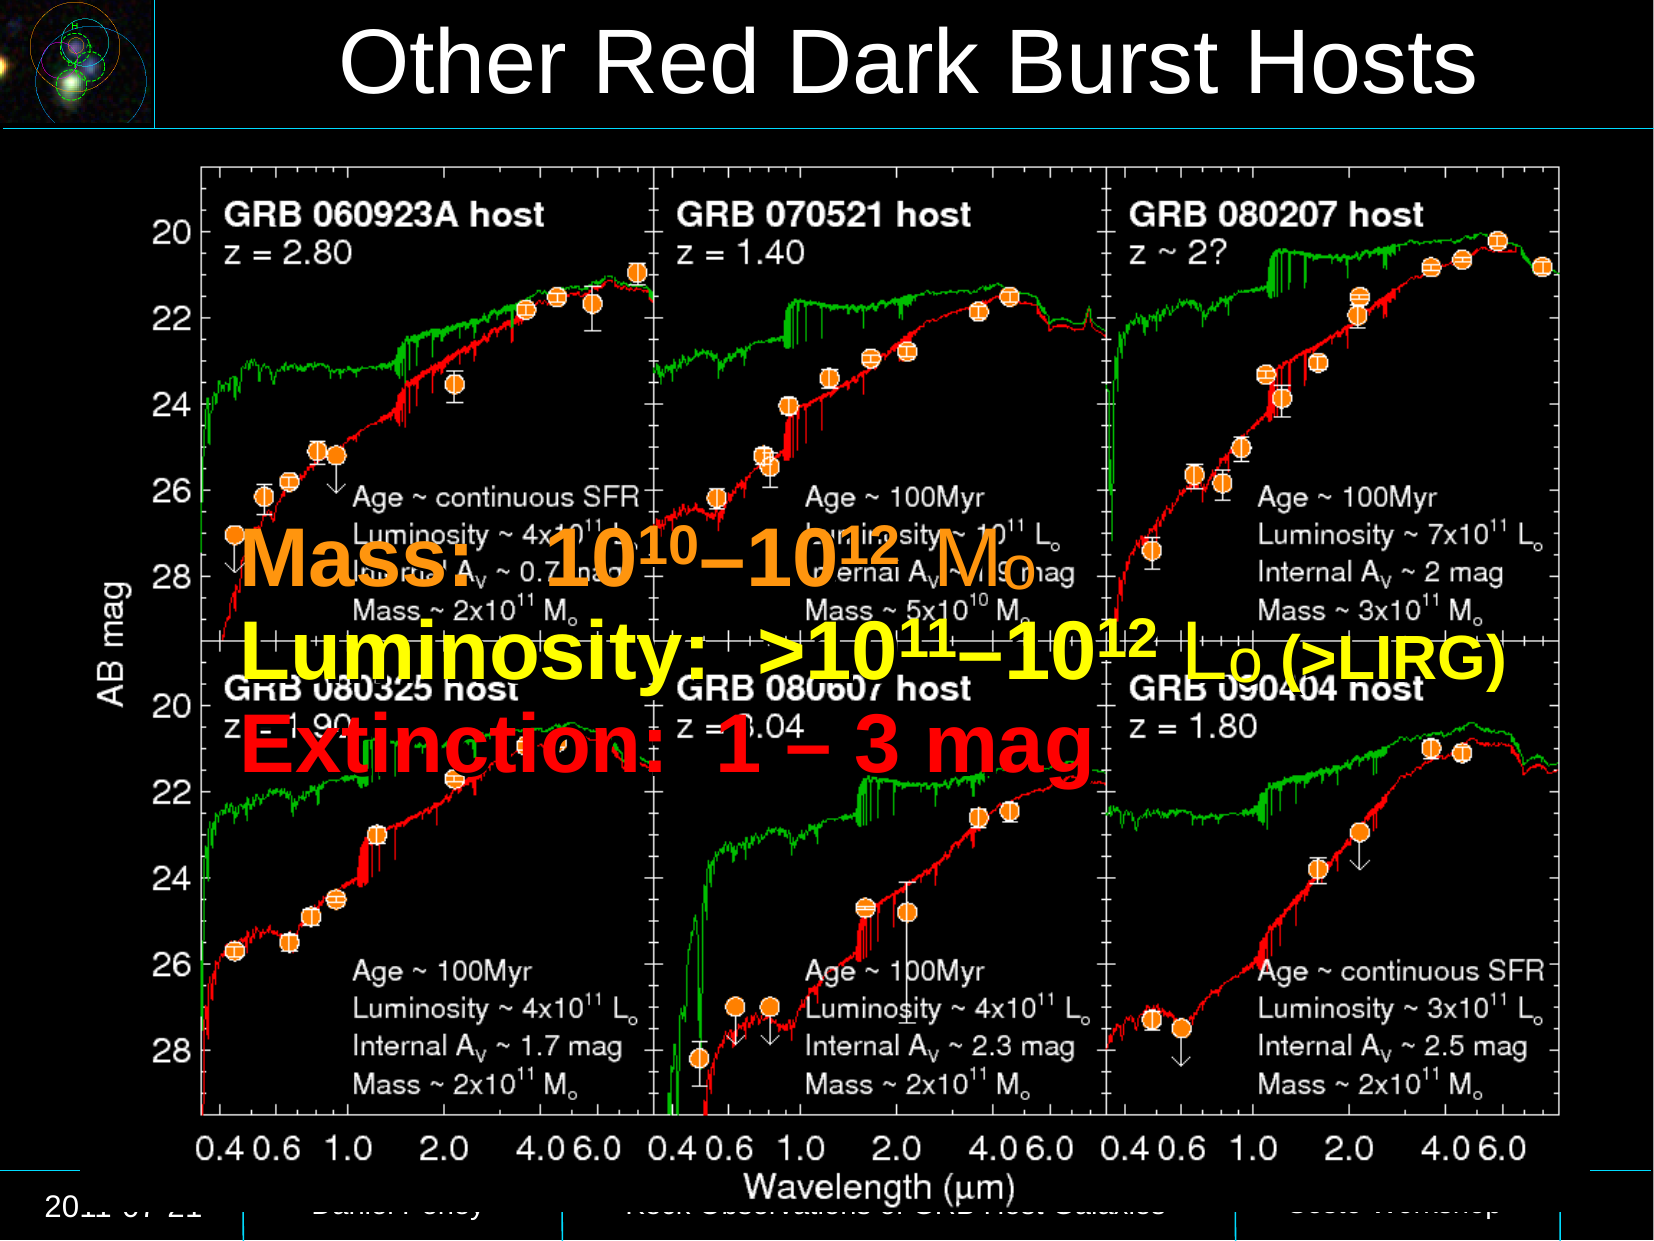

# Other Red Dark Burst Hosts
Mass: 1010–1012 Mo
Luminosity: >1011–1012 Lo (>LIRG)
Extinction: 1 – 3 mag